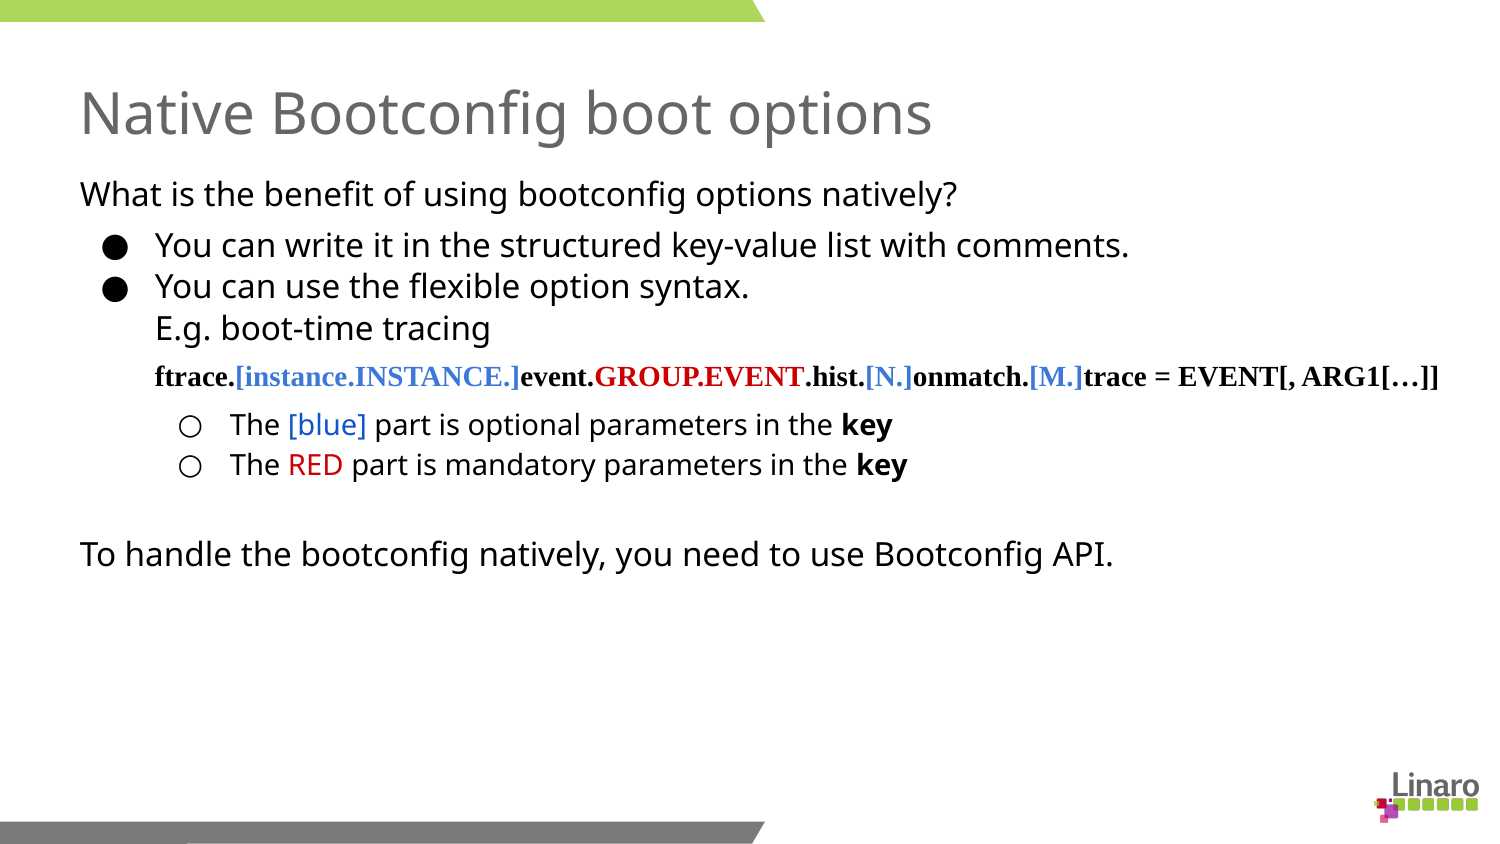

# Native Bootconfig boot options
What is the benefit of using bootconfig options natively?
You can write it in the structured key-value list with comments.
You can use the flexible option syntax.
E.g. boot-time tracing
ftrace.[instance.INSTANCE.]event.GROUP.EVENT.hist.[N.]onmatch.[M.]trace = EVENT[, ARG1[…]]
The [blue] part is optional parameters in the key
The RED part is mandatory parameters in the key
To handle the bootconfig natively, you need to use Bootconfig API.